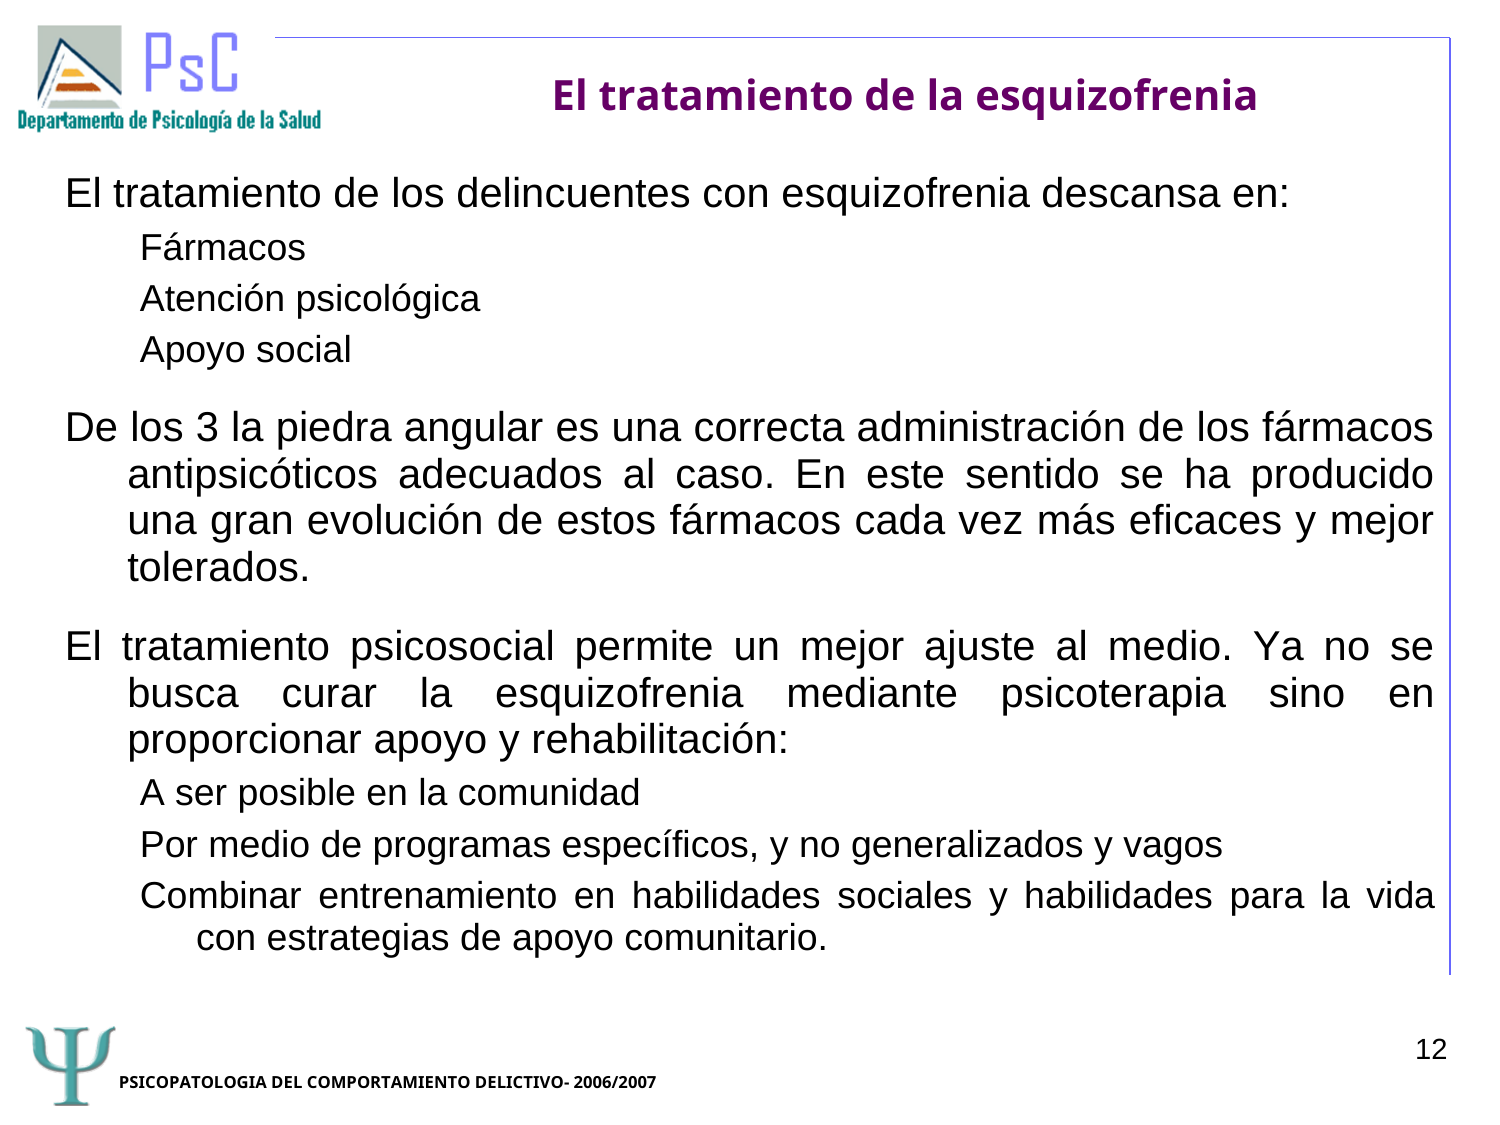

# El tratamiento de la esquizofrenia
El tratamiento de los delincuentes con esquizofrenia descansa en:
Fármacos
Atención psicológica
Apoyo social
De los 3 la piedra angular es una correcta administración de los fármacos antipsicóticos adecuados al caso. En este sentido se ha producido una gran evolución de estos fármacos cada vez más eficaces y mejor tolerados.
El tratamiento psicosocial permite un mejor ajuste al medio. Ya no se busca curar la esquizofrenia mediante psicoterapia sino en proporcionar apoyo y rehabilitación:
A ser posible en la comunidad
Por medio de programas específicos, y no generalizados y vagos
Combinar entrenamiento en habilidades sociales y habilidades para la vida con estrategias de apoyo comunitario.
12